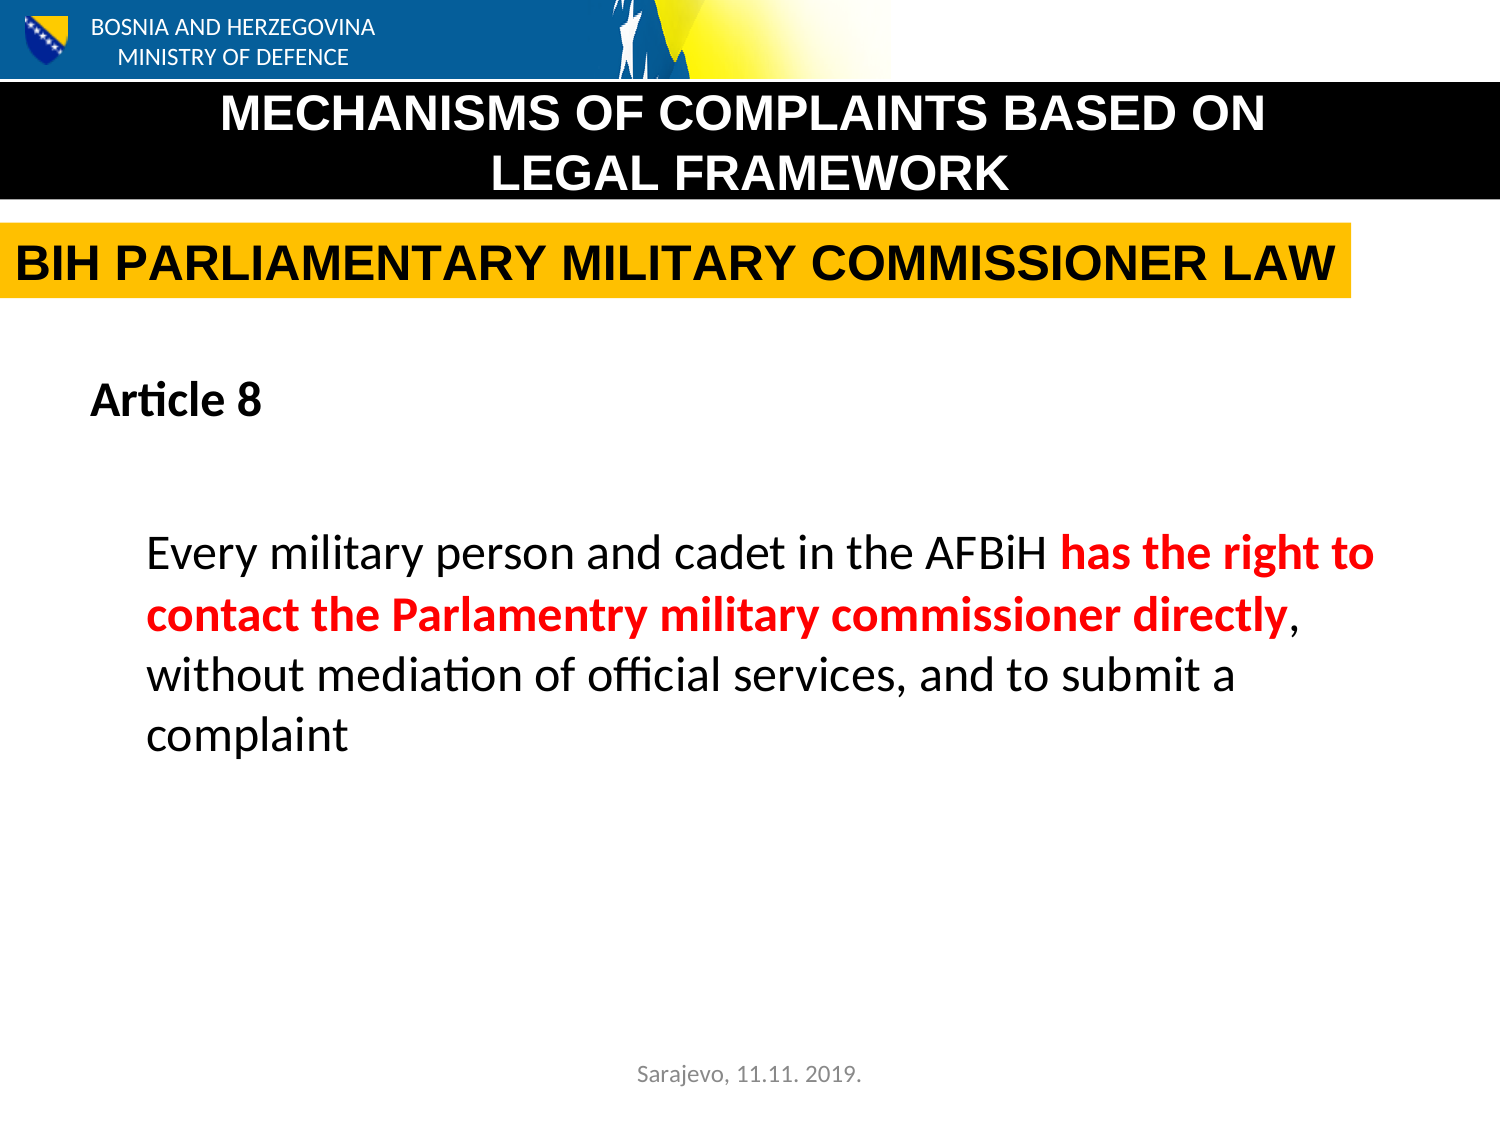

MECHANISMS OF COMPLAINTS BASED ON
LEGAL FRAMEWORK
BIH PARLIAMENTARY MILITARY COMMISSIONER LAW
# Article 8
	Every military person and cadet in the AFBiH has the right to contact the Parlamentry military commissioner directly, without mediation of official services, and to submit a complaint
Sarajevo, 11.11. 2019.